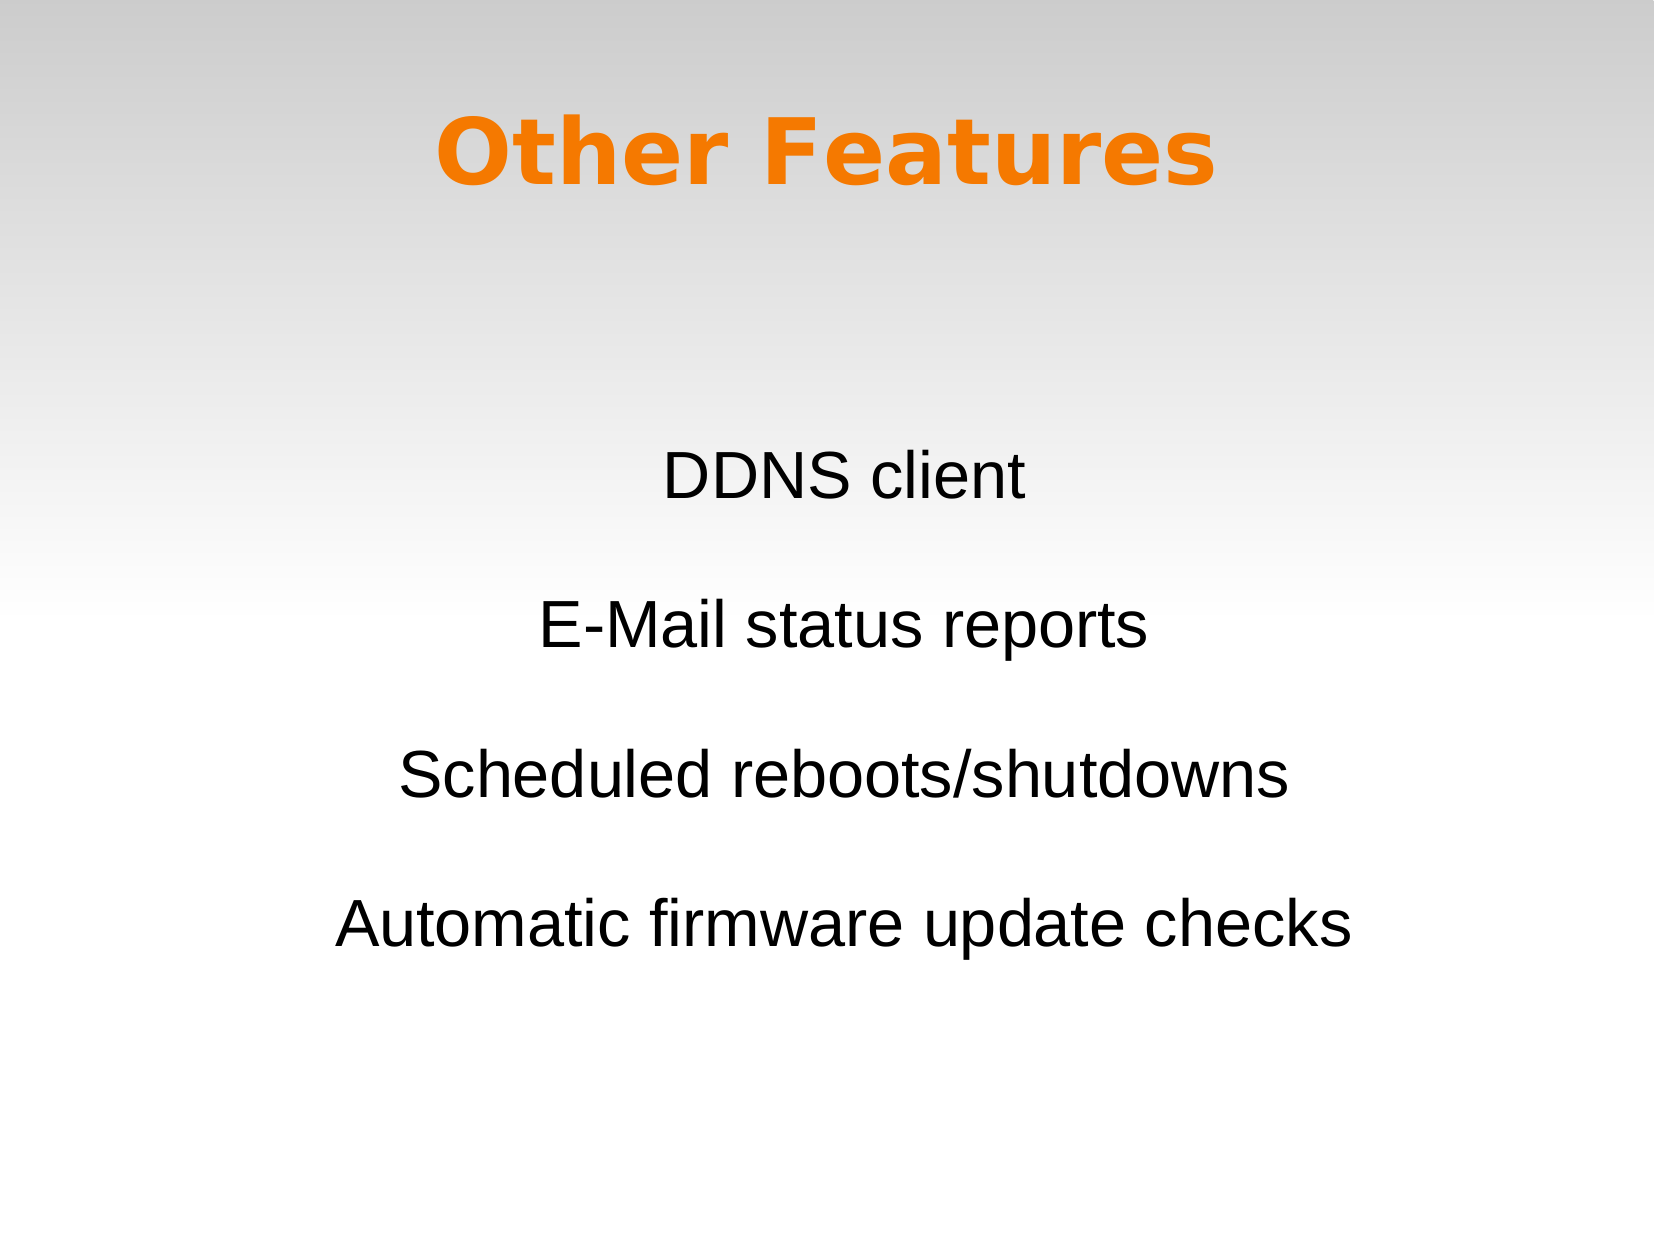

# Other Features
DDNS client
E-Mail status reports
Scheduled reboots/shutdowns
Automatic firmware update checks